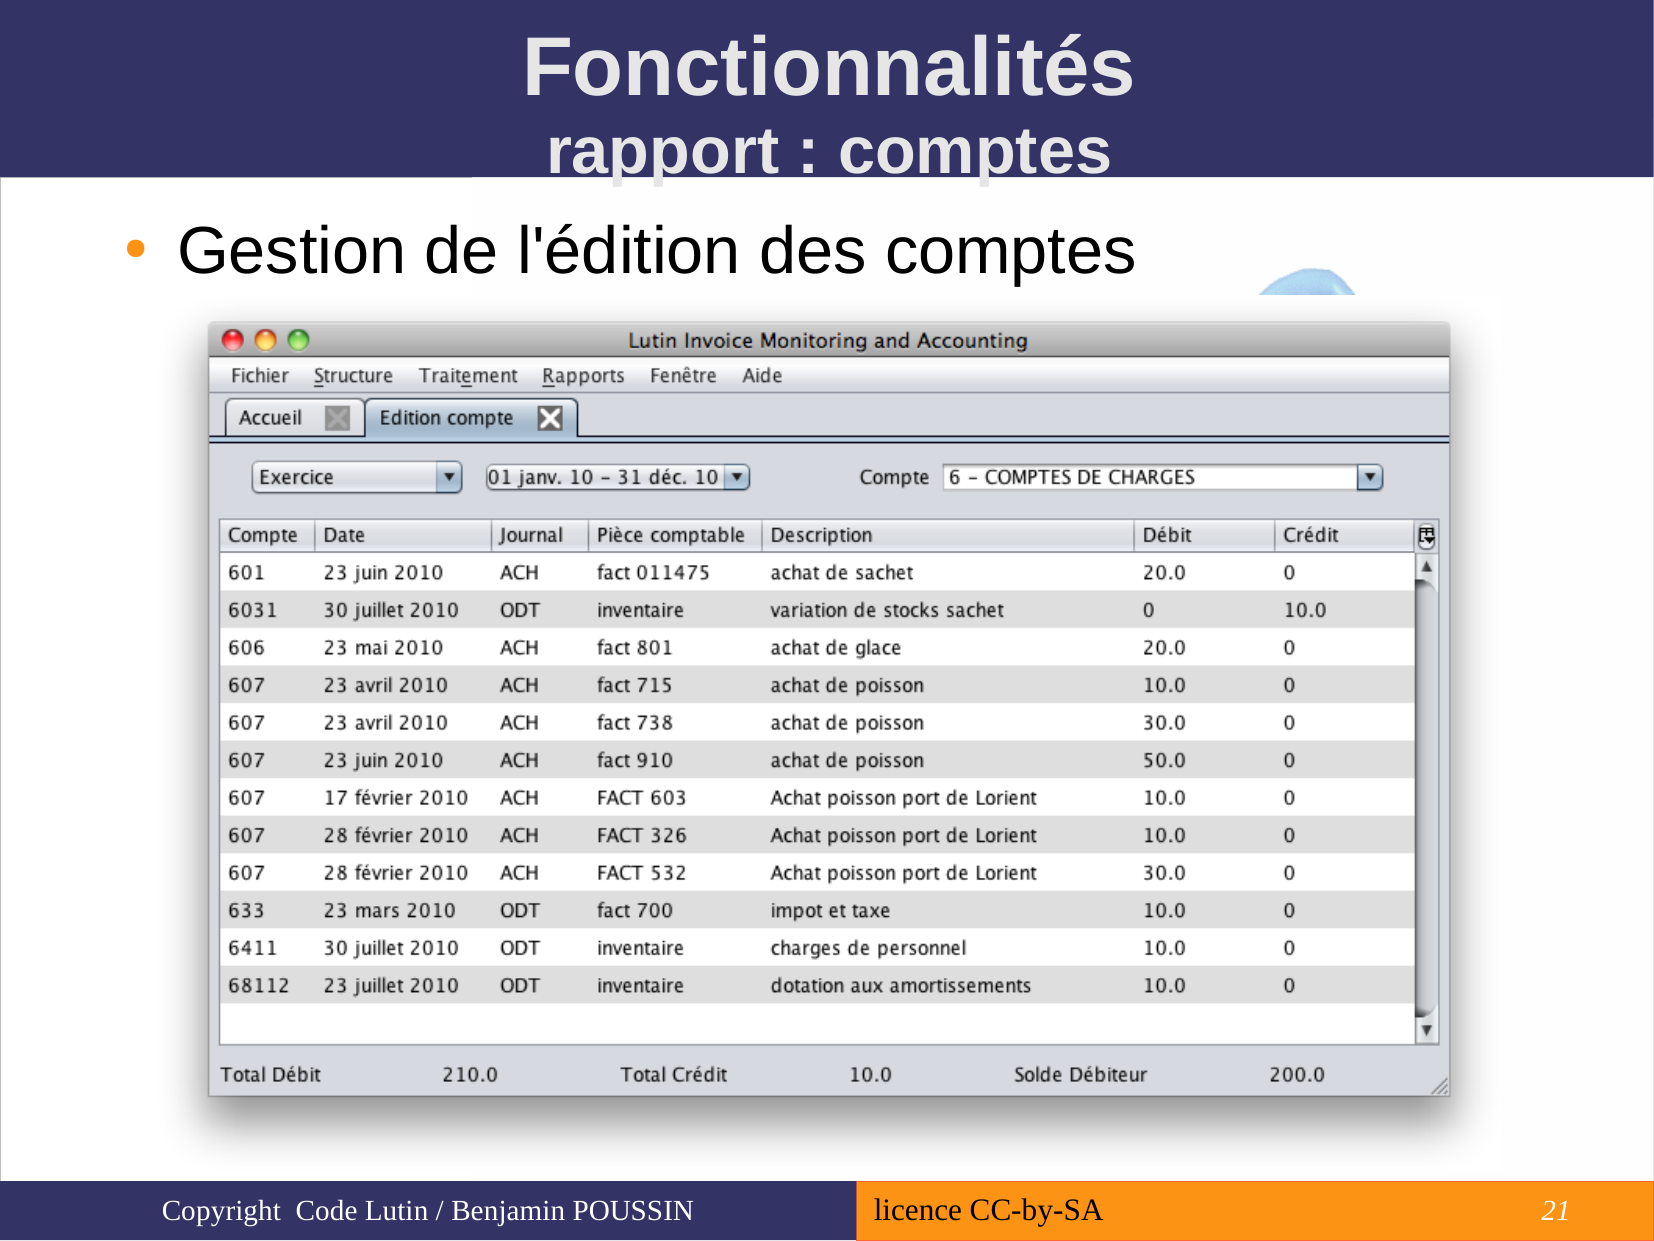

# Fonctionnalités rapport : comptes
Gestion de l'édition des comptes
21